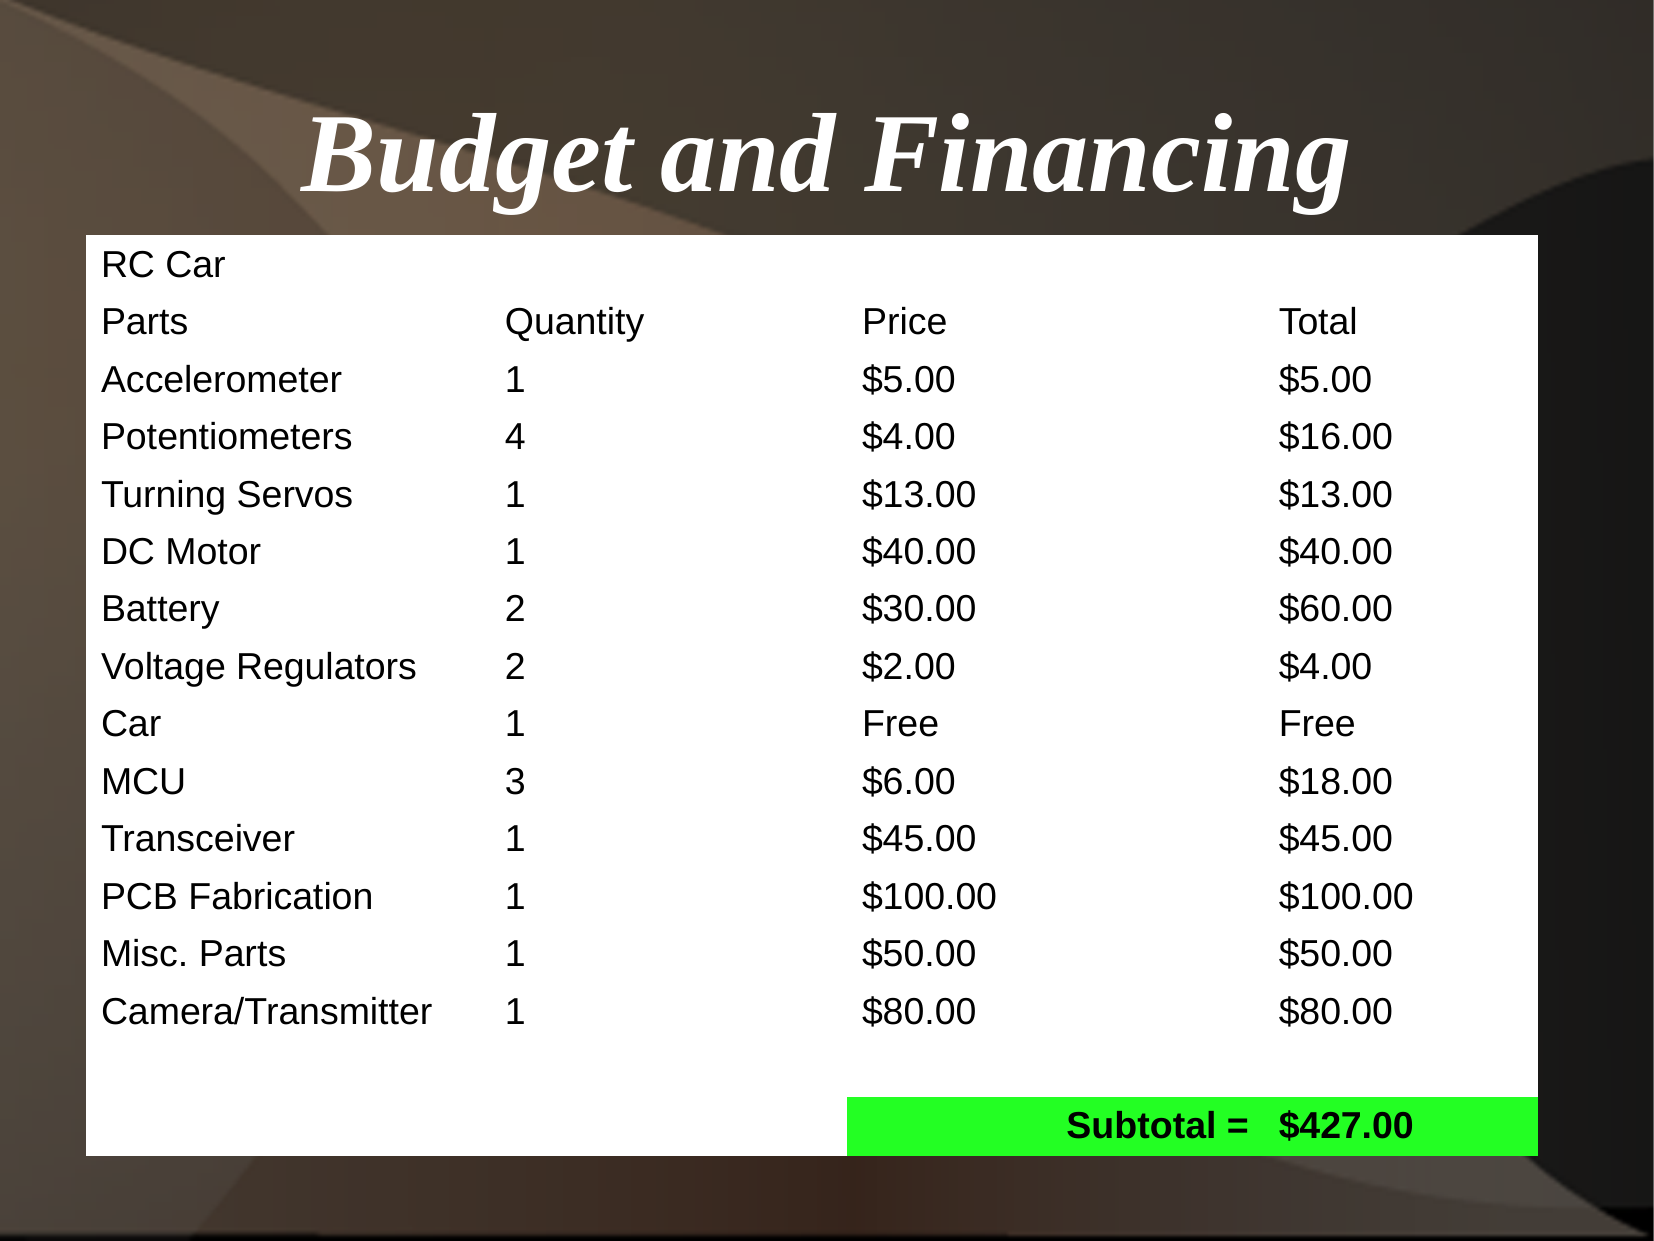

# Budget and Financing
| RC Car | | | |
| --- | --- | --- | --- |
| Parts | Quantity | Price | Total |
| Accelerometer | 1 | $5.00 | $5.00 |
| Potentiometers | 4 | $4.00 | $16.00 |
| Turning Servos | 1 | $13.00 | $13.00 |
| DC Motor | 1 | $40.00 | $40.00 |
| Battery | 2 | $30.00 | $60.00 |
| Voltage Regulators | 2 | $2.00 | $4.00 |
| Car | 1 | Free | Free |
| MCU | 3 | $6.00 | $18.00 |
| Transceiver | 1 | $45.00 | $45.00 |
| PCB Fabrication | 1 | $100.00 | $100.00 |
| Misc. Parts | 1 | $50.00 | $50.00 |
| Camera/Transmitter | 1 | $80.00 | $80.00 |
| | | | |
| | | Subtotal = | $427.00 |